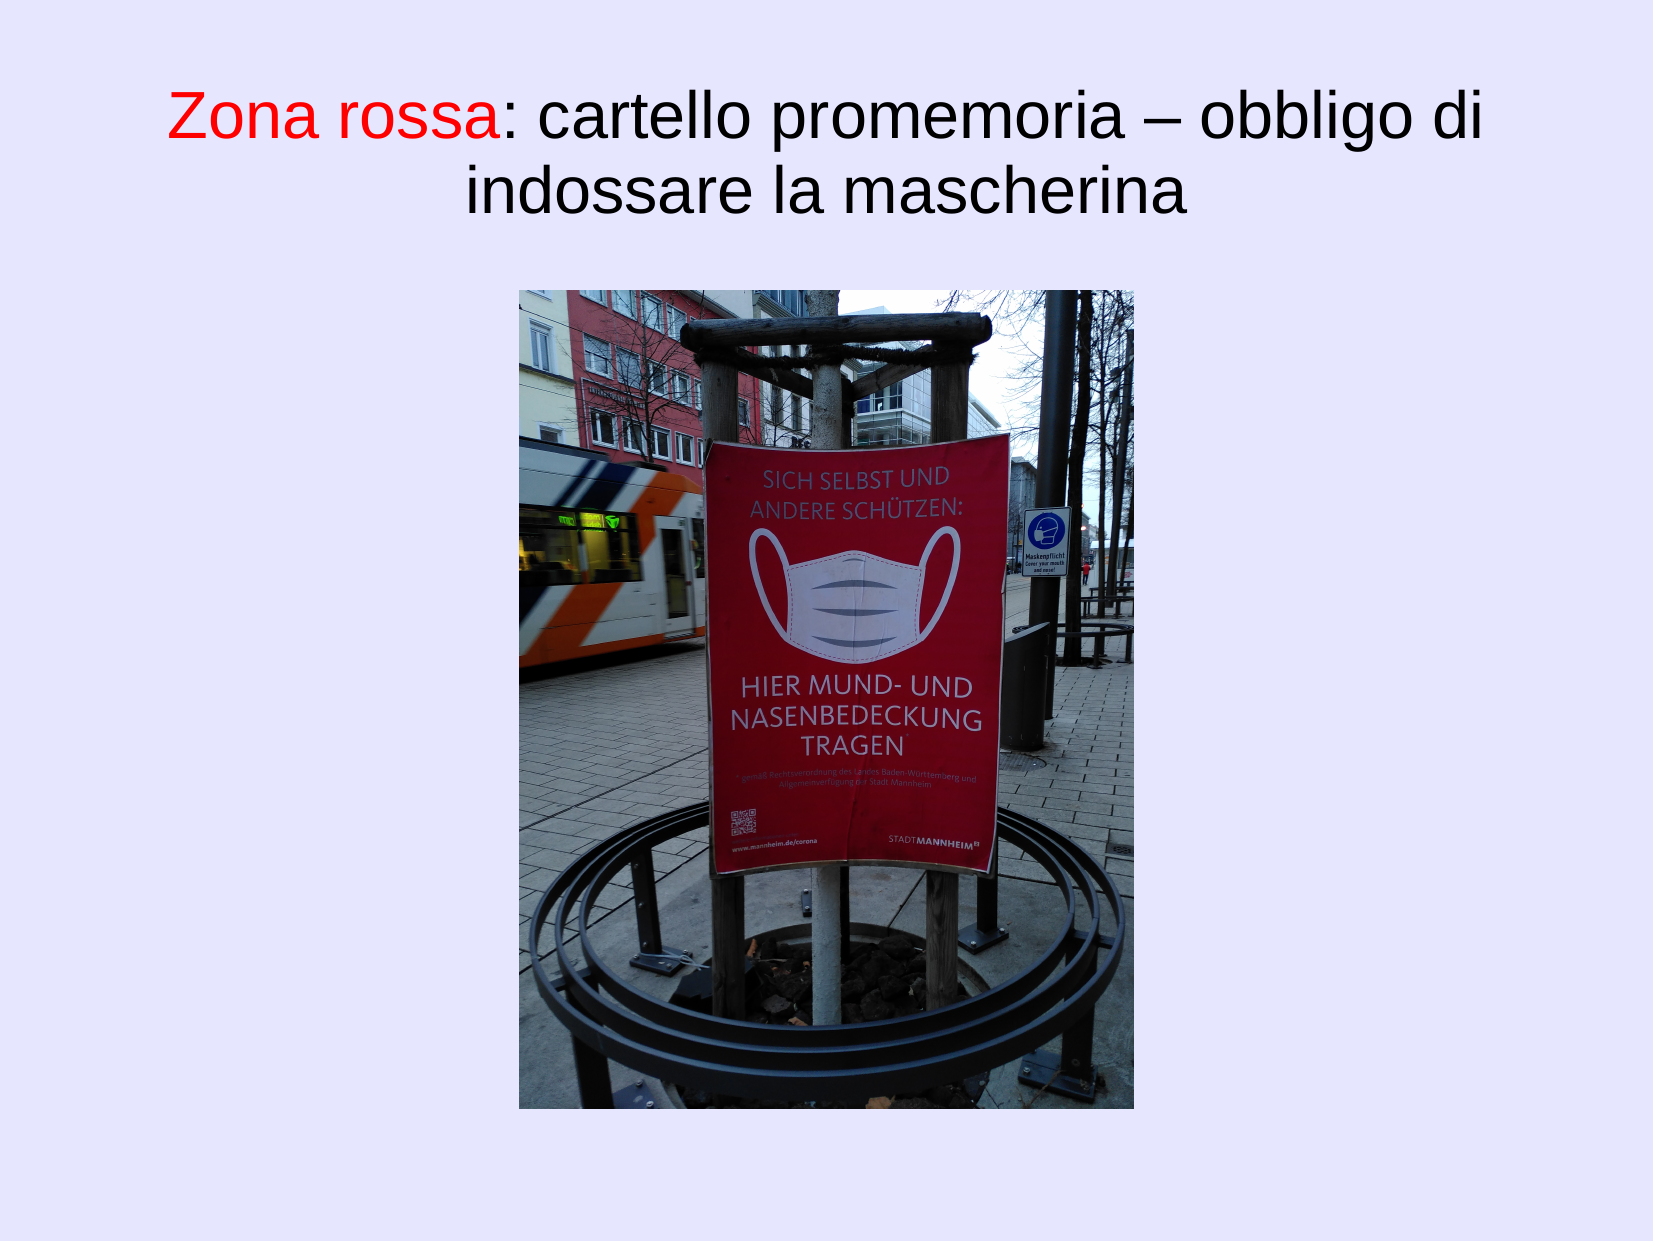

# Zona rossa: cartello promemoria – obbligo di indossare la mascherina